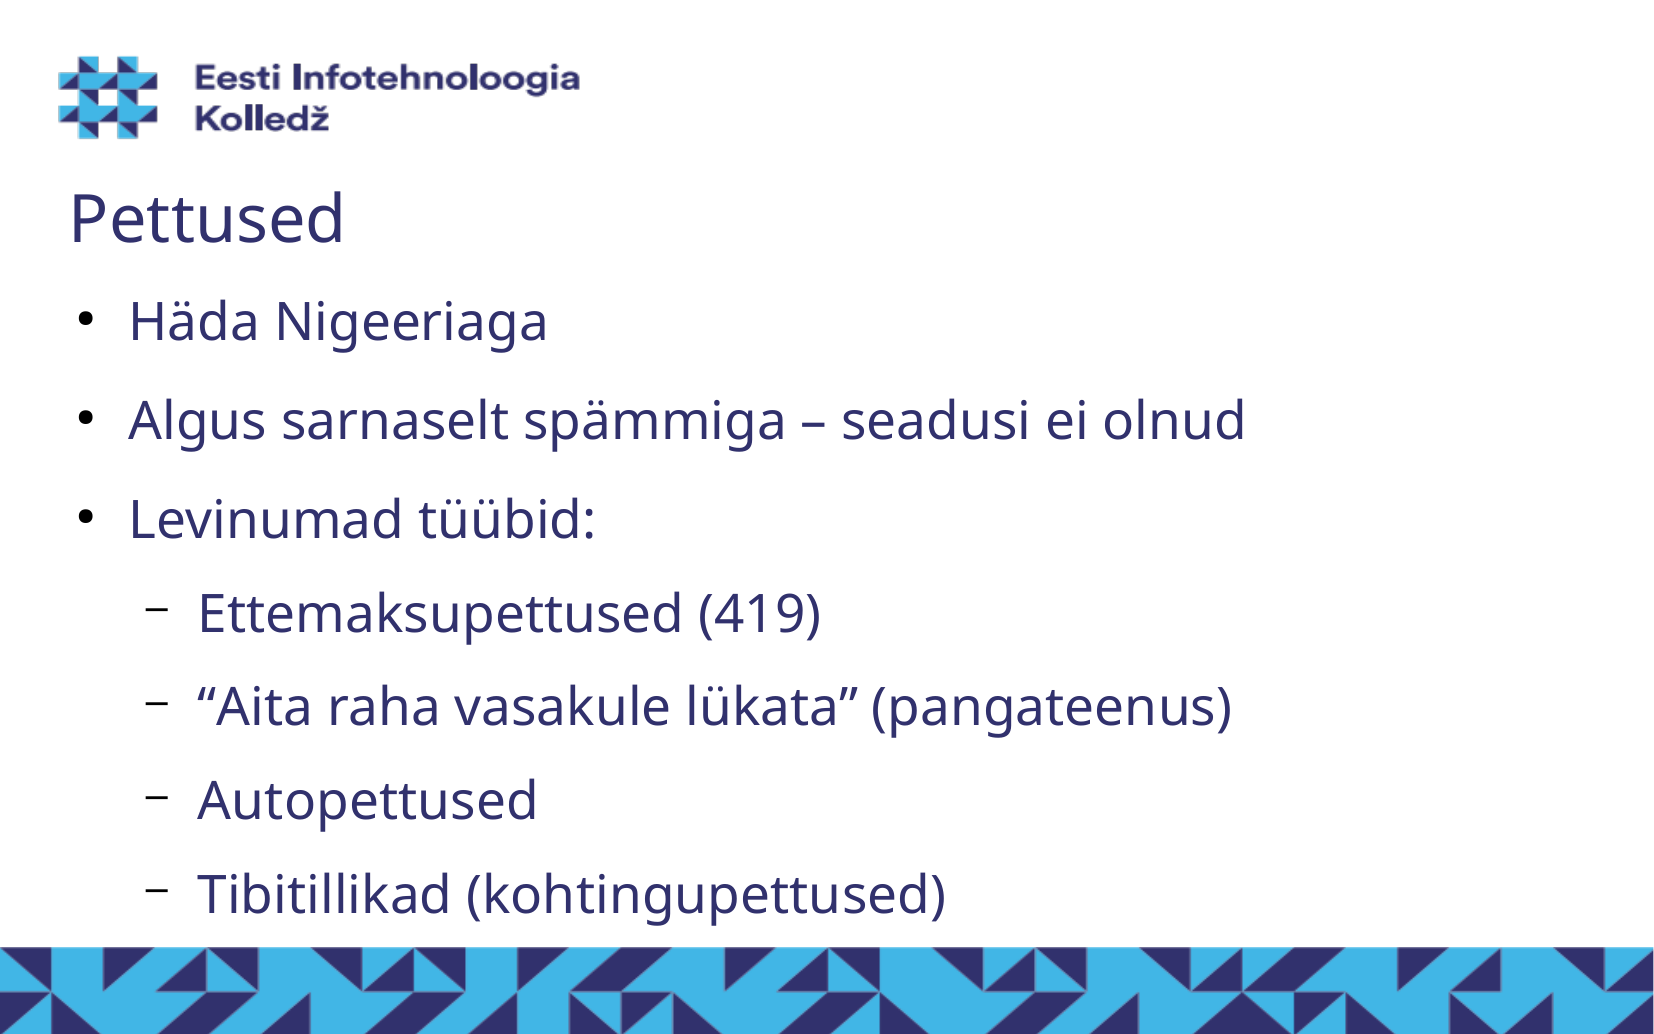

# Pettused
Häda Nigeeriaga
Algus sarnaselt spämmiga – seadusi ei olnud
Levinumad tüübid:
Ettemaksupettused (419)
“Aita raha vasakule lükata” (pangateenus)
Autopettused
Tibitillikad (kohtingupettused)